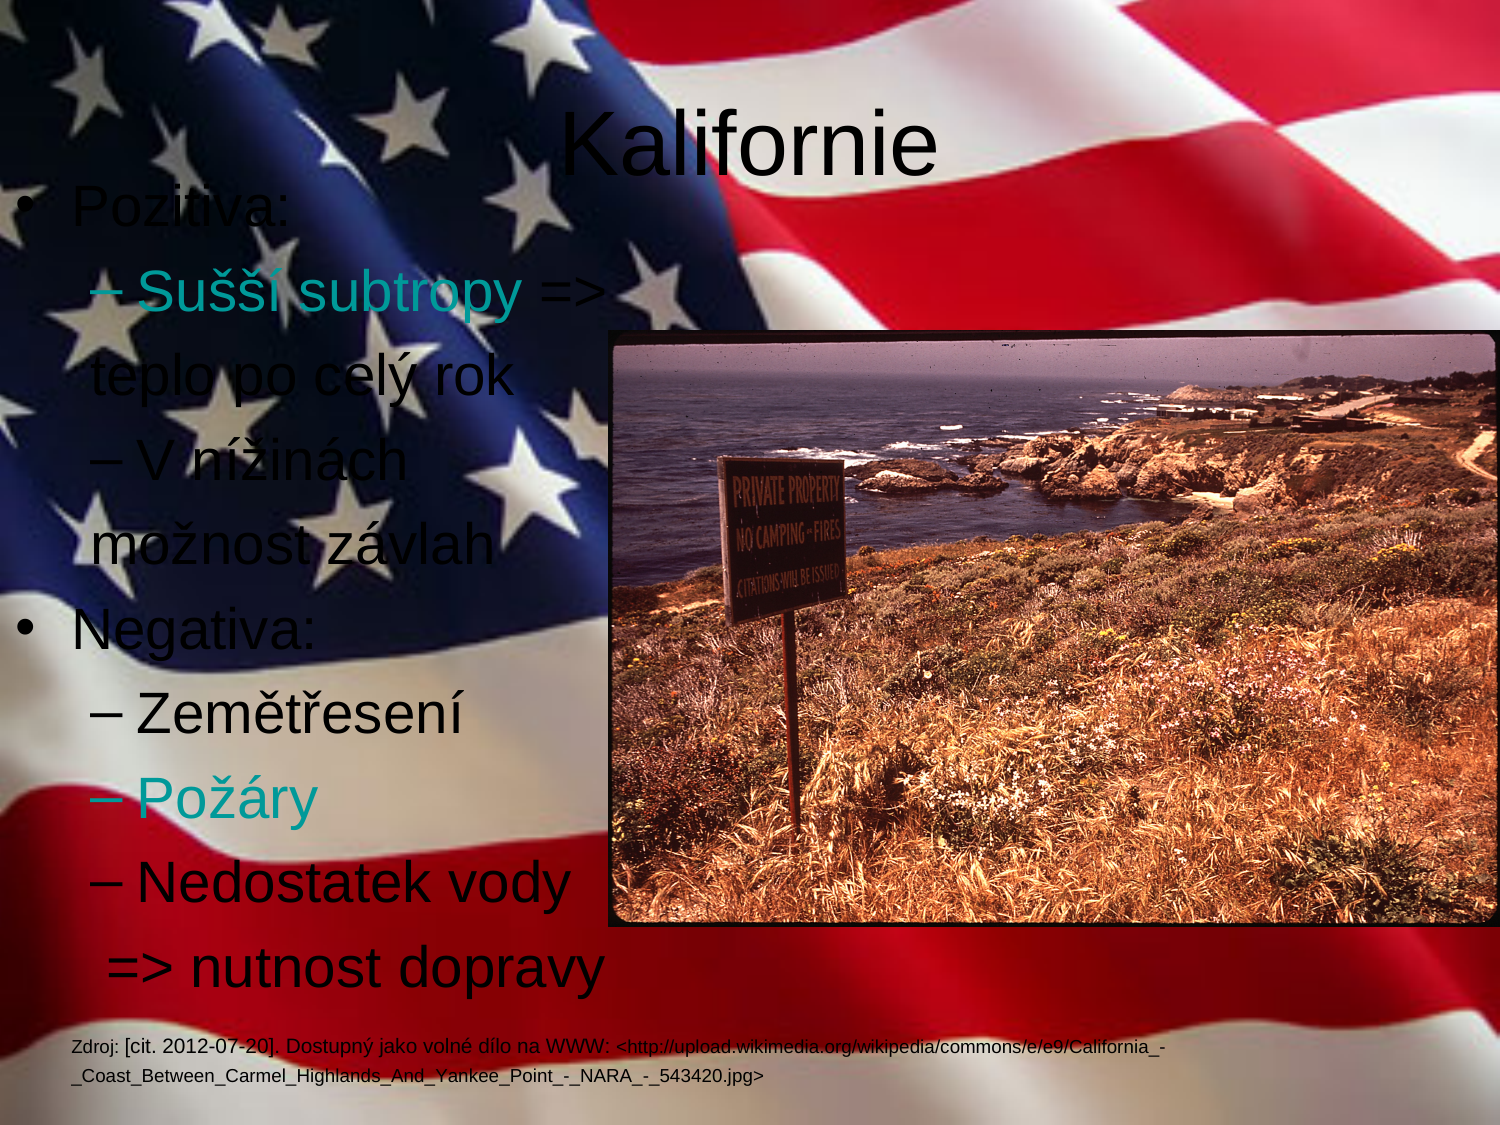

# Kalifornie
Pozitiva:
Sušší subtropy =>
teplo po celý rok
V nížinách
možnost závlah
Negativa:
Zemětřesení
Požáry
Nedostatek vody
 => nutnost dopravy
	Zdroj: [cit. 2012-07-20]. Dostupný jako volné dílo na WWW: <http://upload.wikimedia.org/wikipedia/commons/e/e9/California_-_Coast_Between_Carmel_Highlands_And_Yankee_Point_-_NARA_-_543420.jpg>